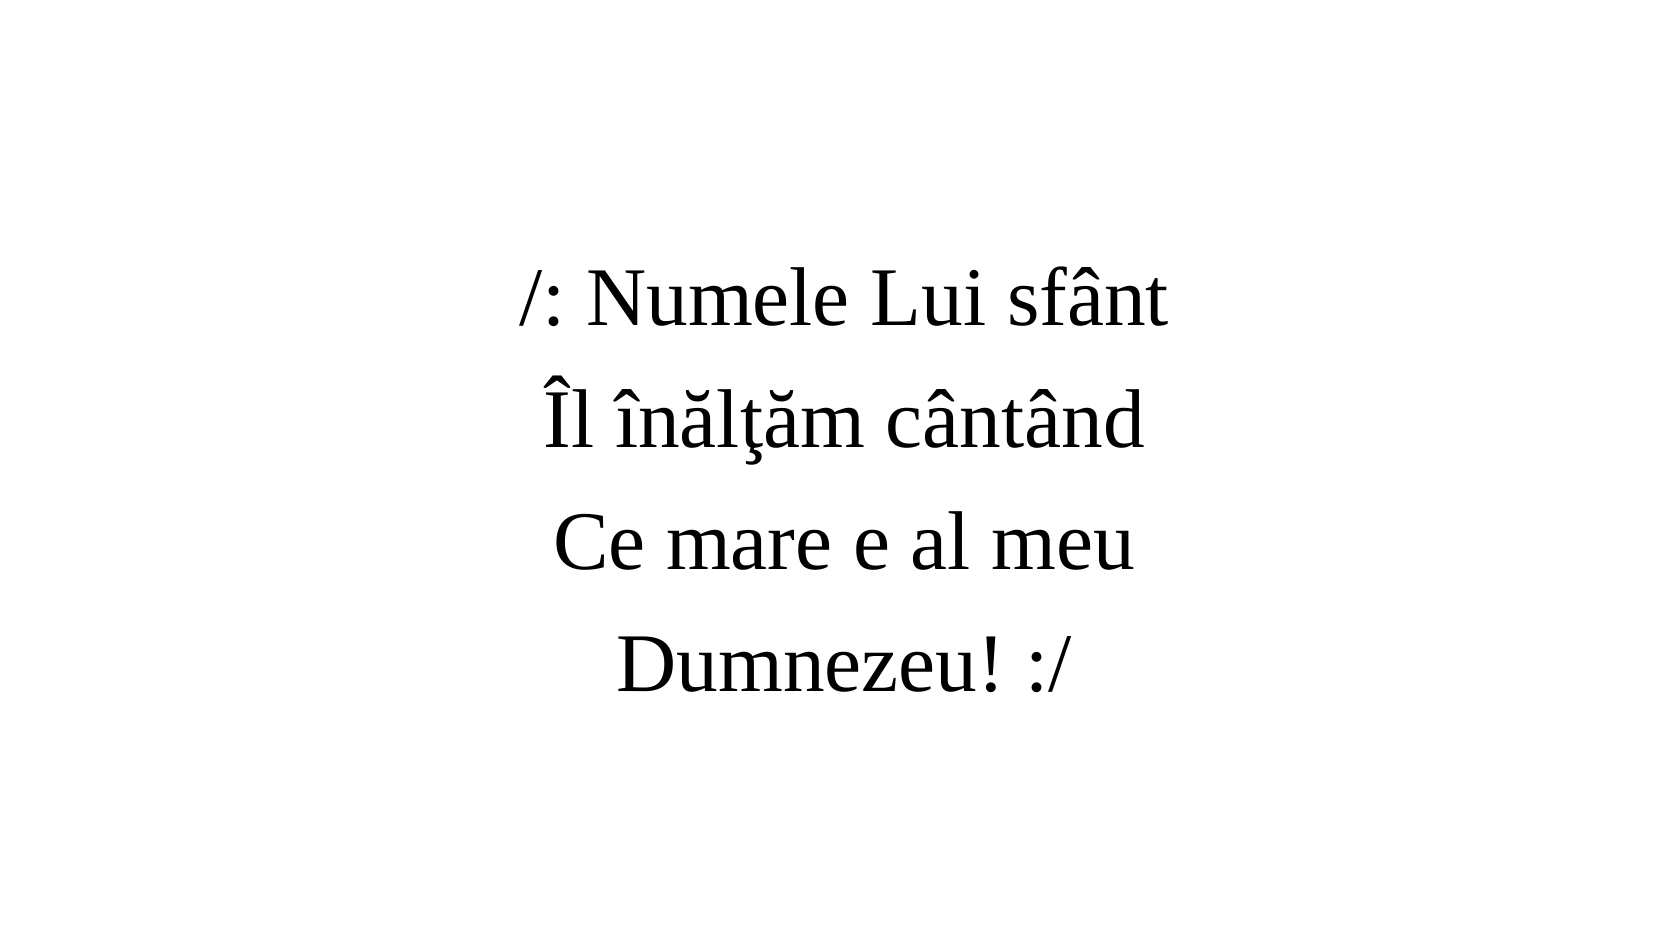

# /: Numele Lui sfânt
Îl înălţăm cântând
Ce mare e al meu
Dumnezeu! :/